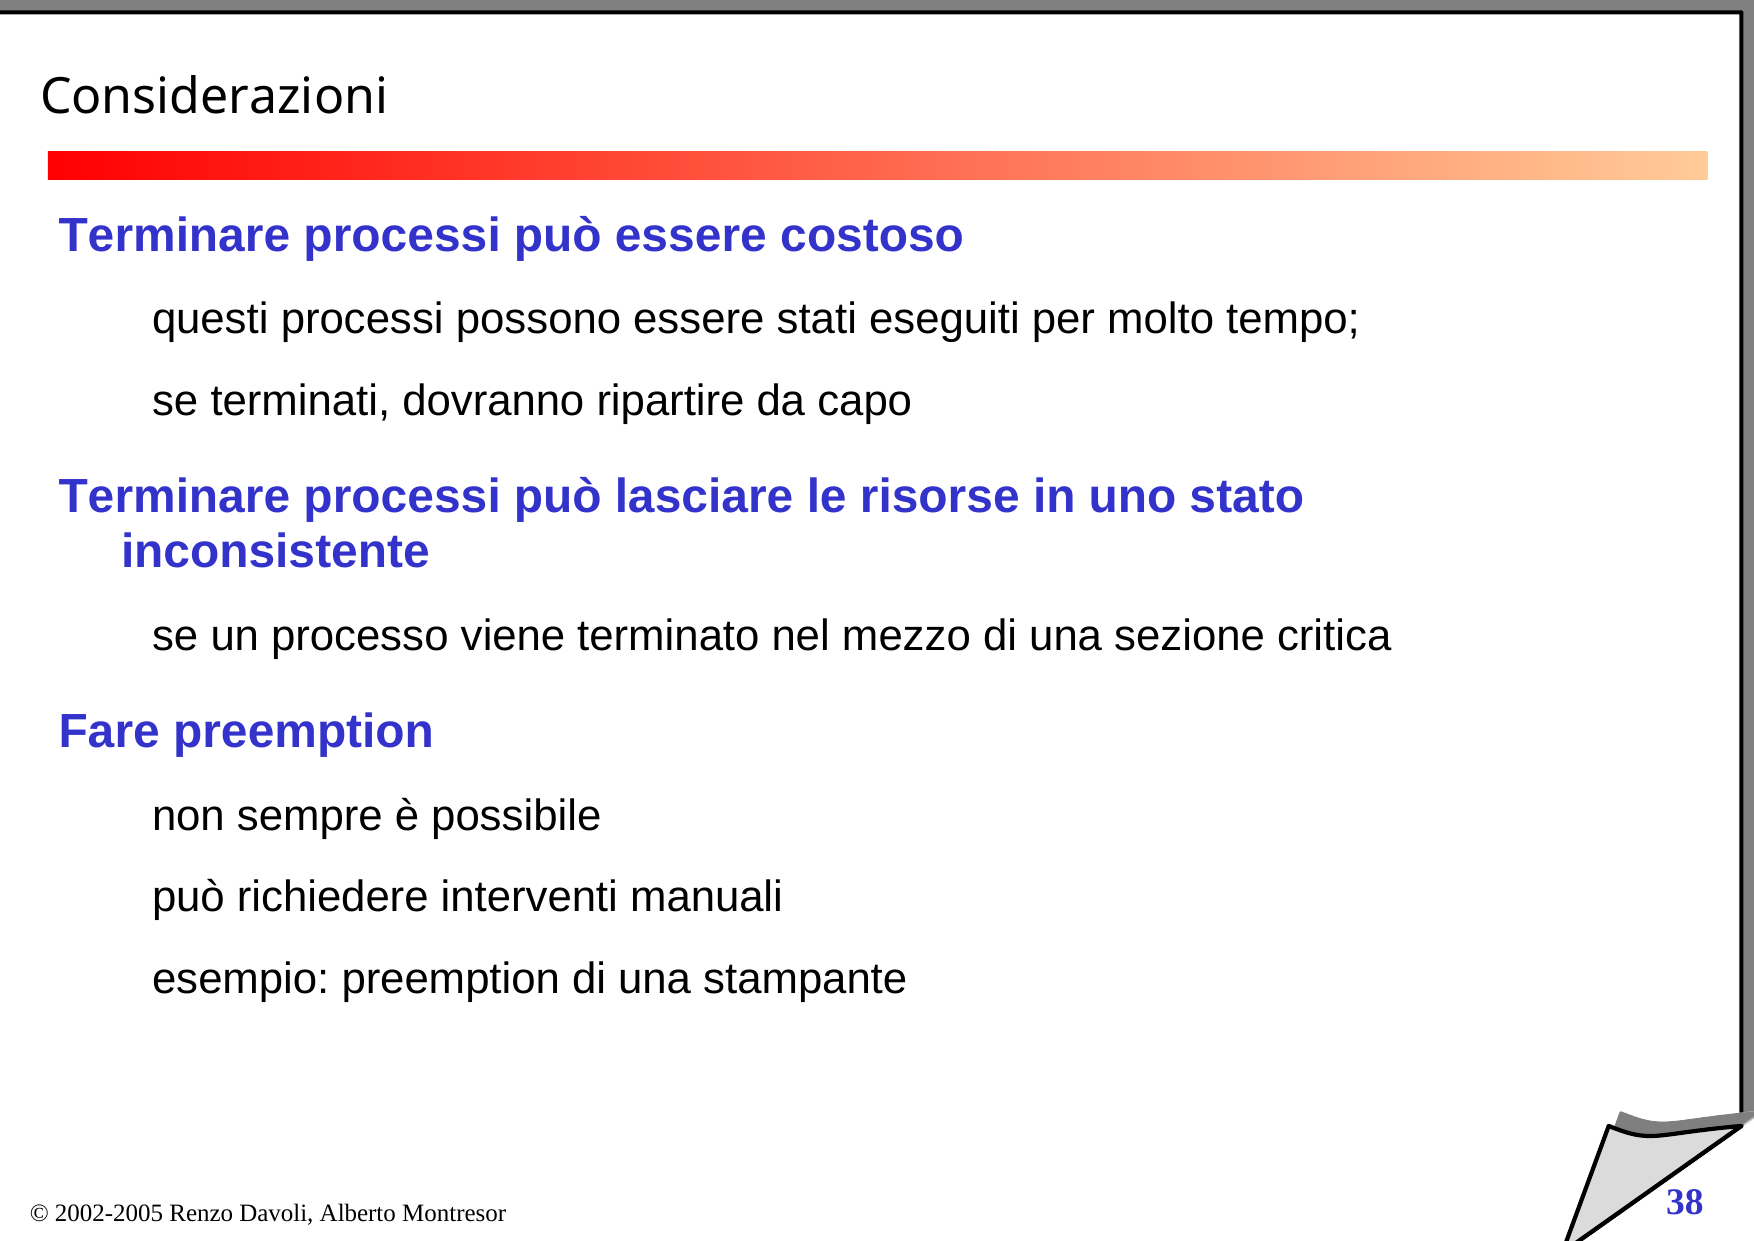

# Considerazioni
Terminare processi può essere costoso
questi processi possono essere stati eseguiti per molto tempo;
se terminati, dovranno ripartire da capo
Terminare processi può lasciare le risorse in uno stato
inconsistente
se un processo viene terminato nel mezzo di una sezione critica
Fare preemption
non sempre è possibile
può richiedere interventi manuali
esempio: preemption di una stampante